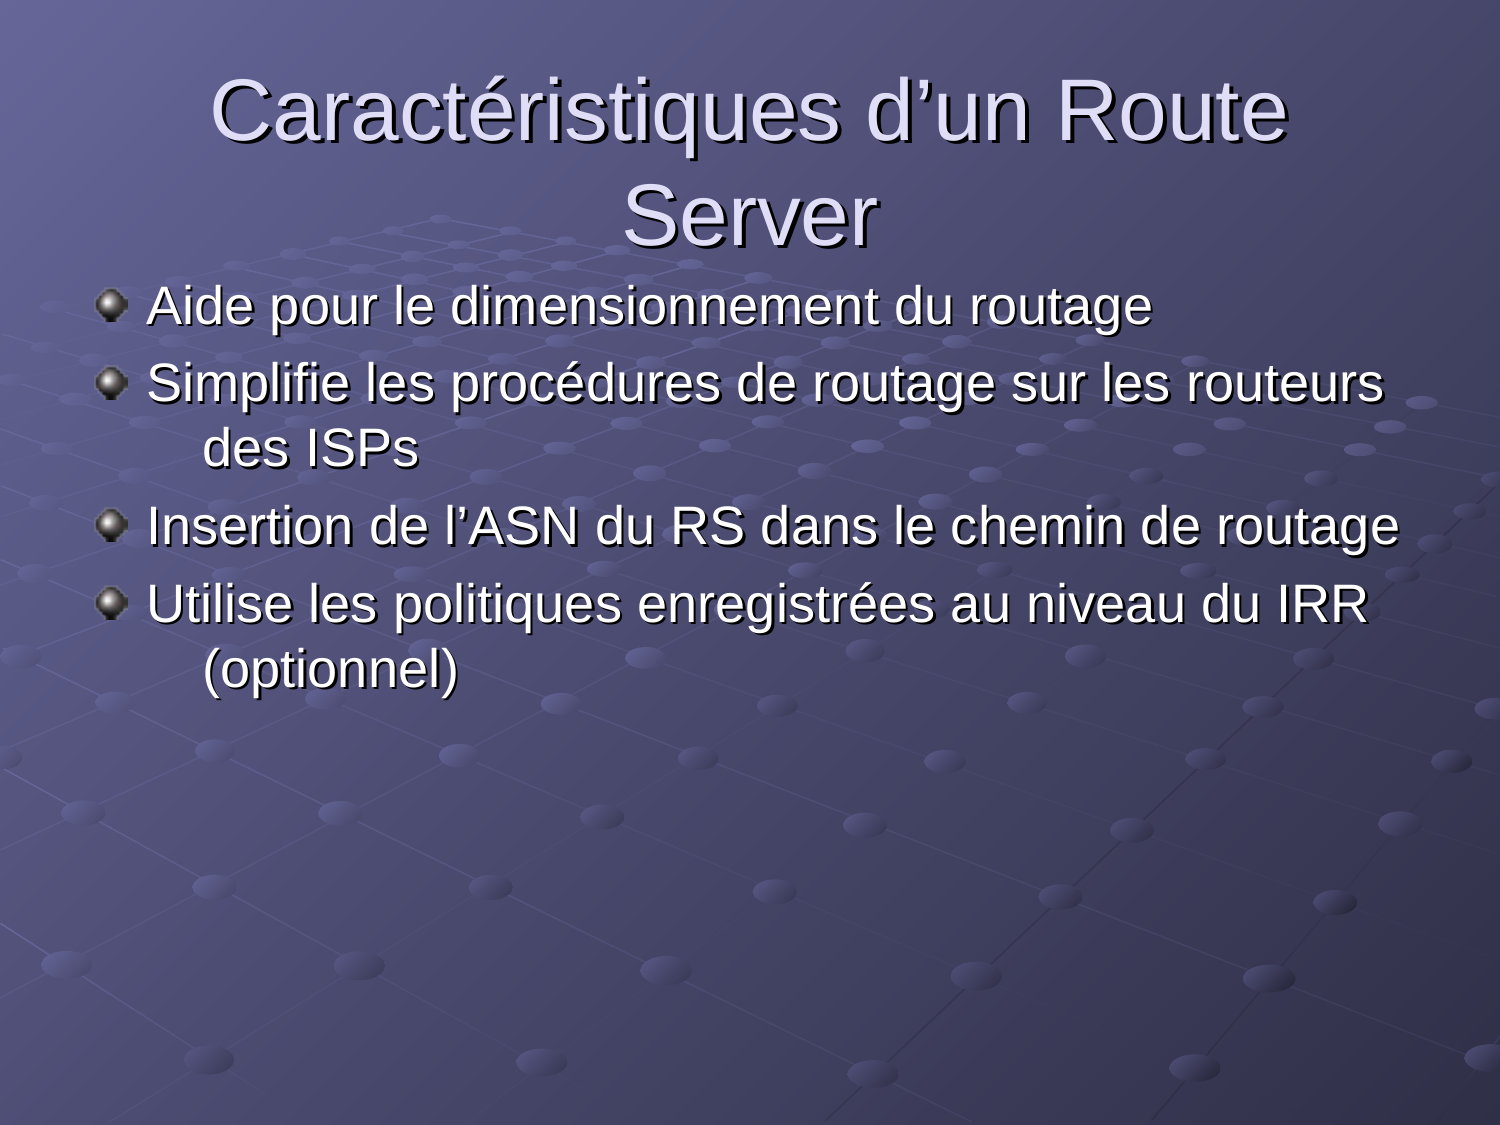

# Caractéristiques d’un Route Server
Aide pour le dimensionnement du routage
Simplifie les procédures de routage sur les routeurs des ISPs
Insertion de l’ASN du RS dans le chemin de routage
Utilise les politiques enregistrées au niveau du IRR (optionnel)